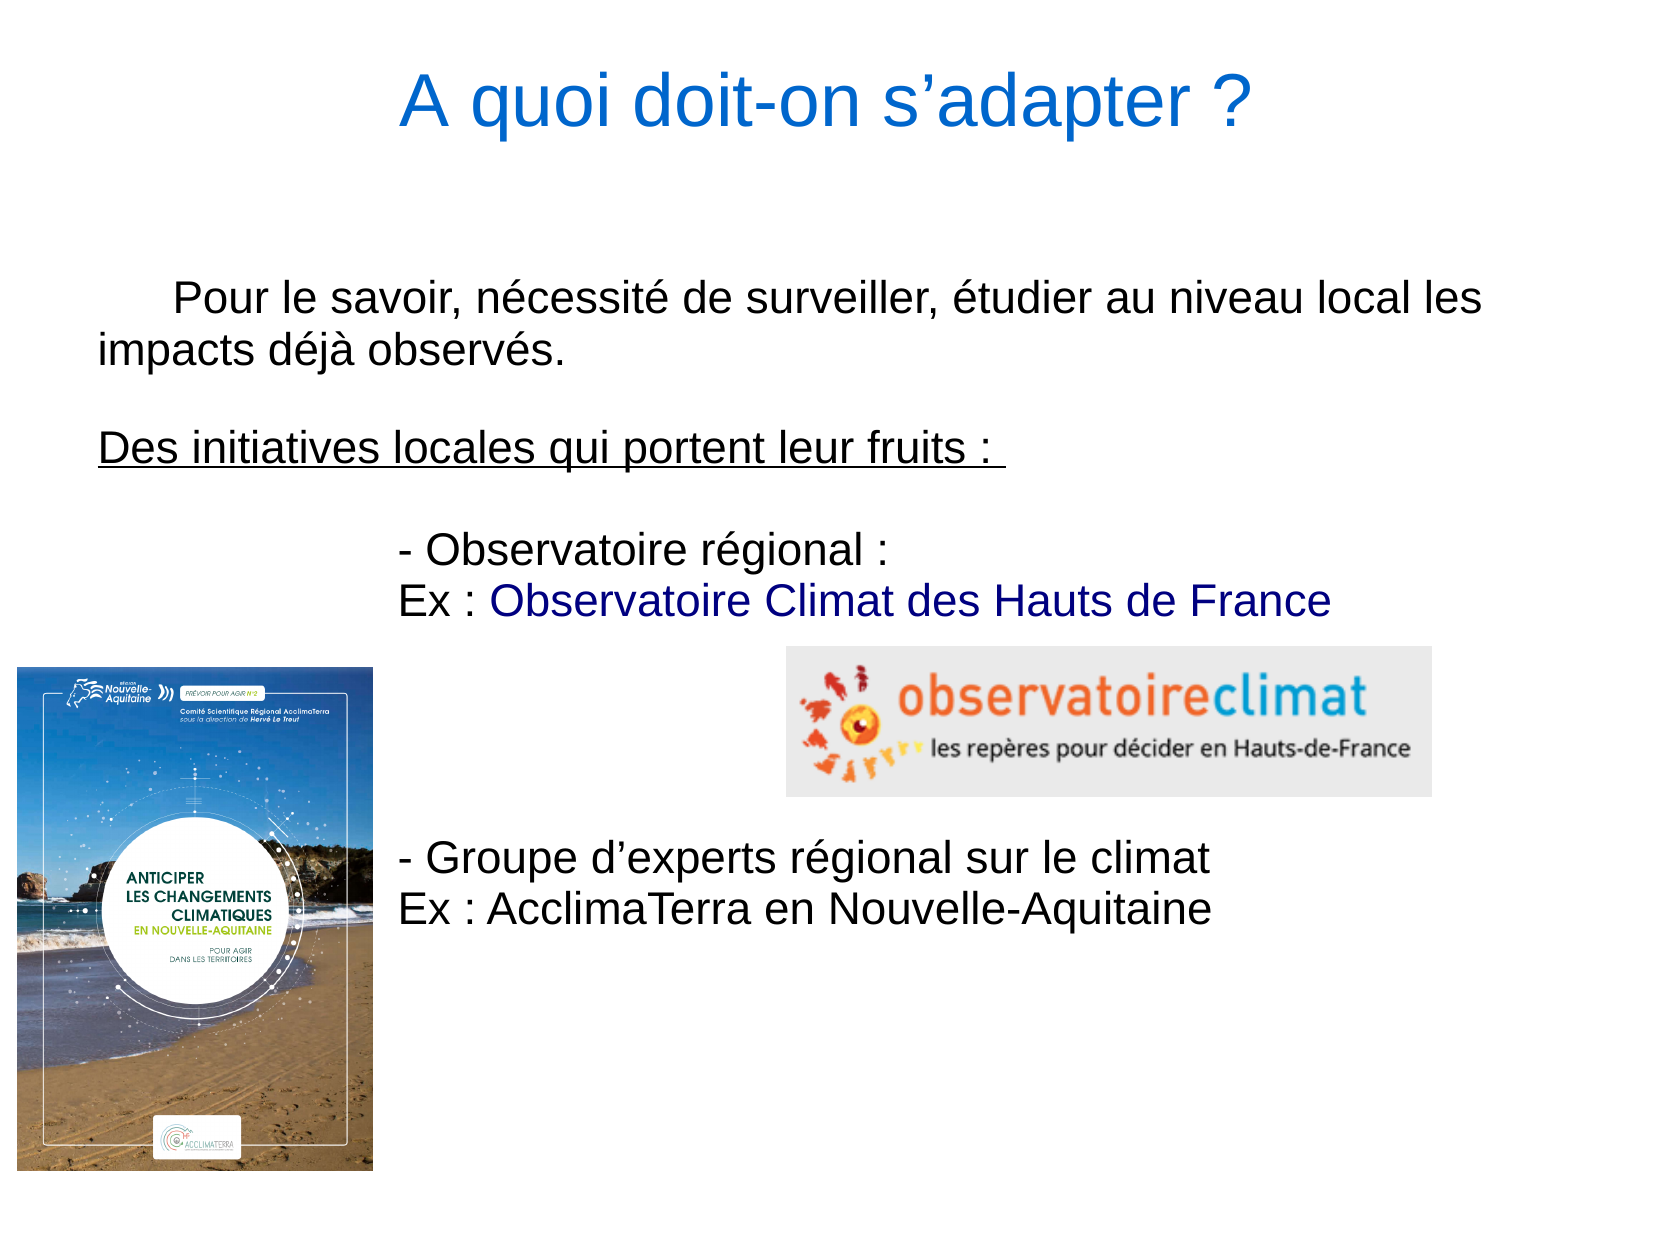

# A quoi doit-on s’adapter ?
	Pour le savoir, nécessité de surveiller, étudier au niveau local les impacts déjà observés.
Des initiatives locales qui portent leur fruits :
				- Observatoire régional :
				Ex : Observatoire Climat des Hauts de France
				- Groupe d’experts régional sur le climat
				Ex : AcclimaTerra en Nouvelle-Aquitaine